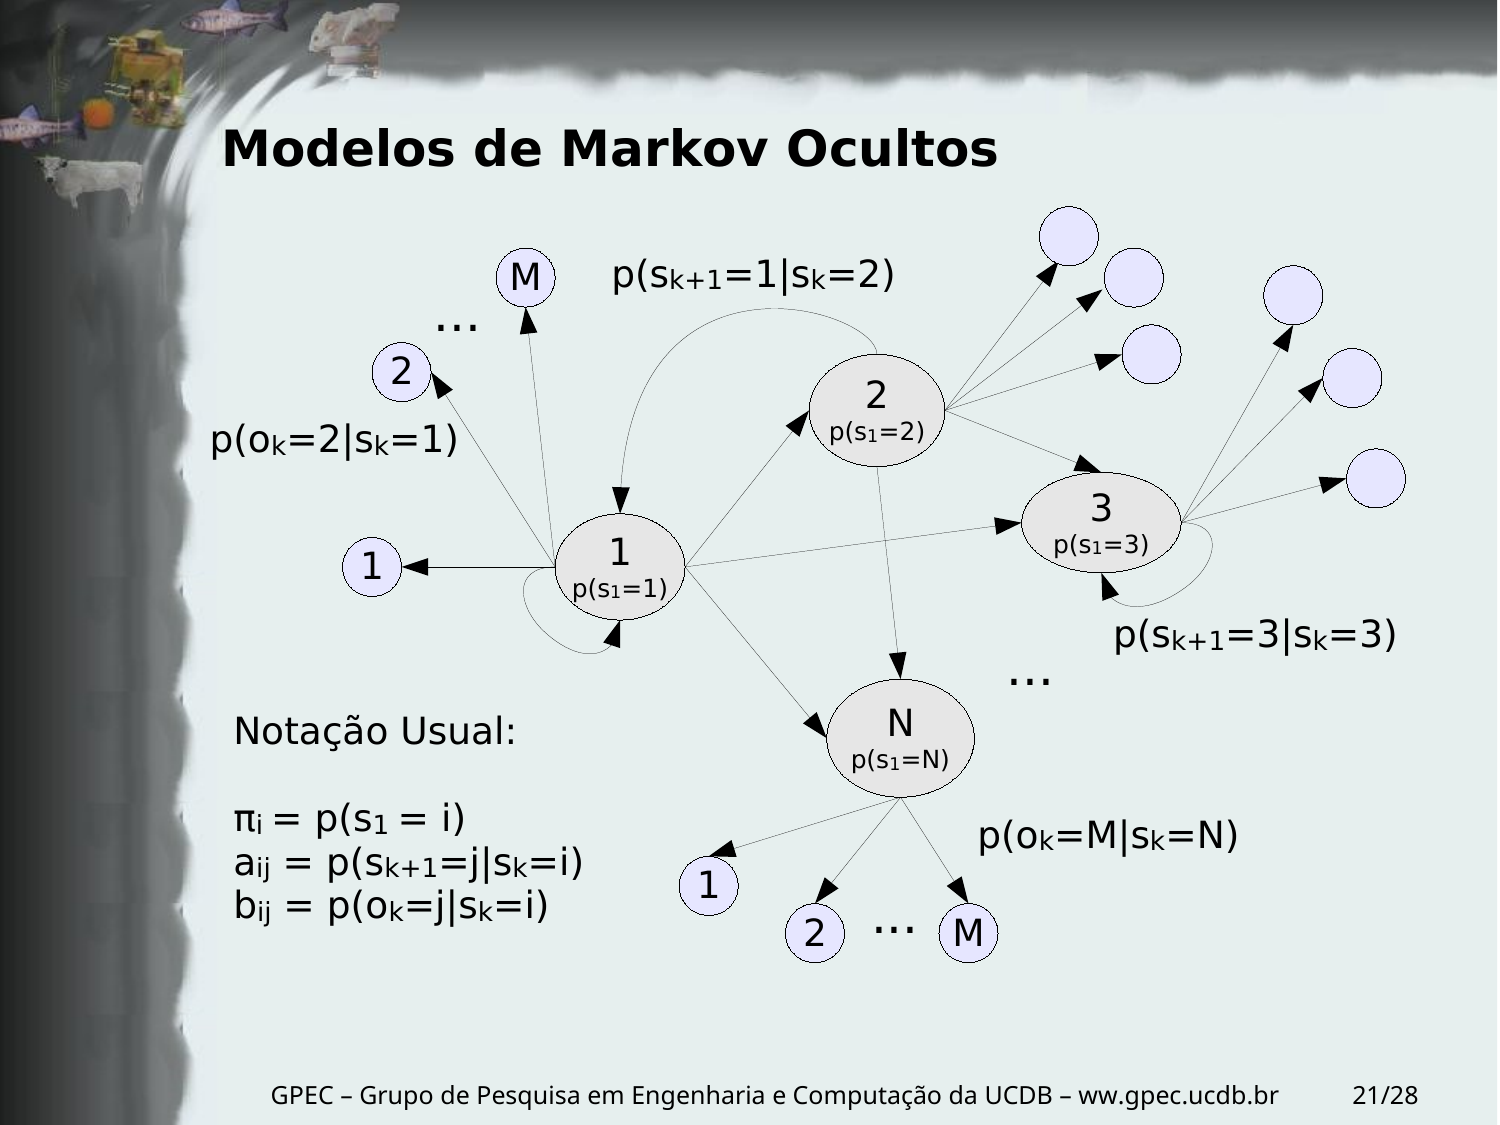

# Modelos de Markov Ocultos
p(sk+1=1|sk=2)
M
...
2
2
p(s1=2)
p(ok=2|sk=1)
3
p(s1=3)
1
p(s1=1)
1
p(sk+1=3|sk=3)
...
N
p(s1=N)
Notação Usual:
πi = p(s1 = i)
aij = p(sk+1=j|sk=i)
bij = p(ok=j|sk=i)
p(ok=M|sk=N)
1
...
2
M